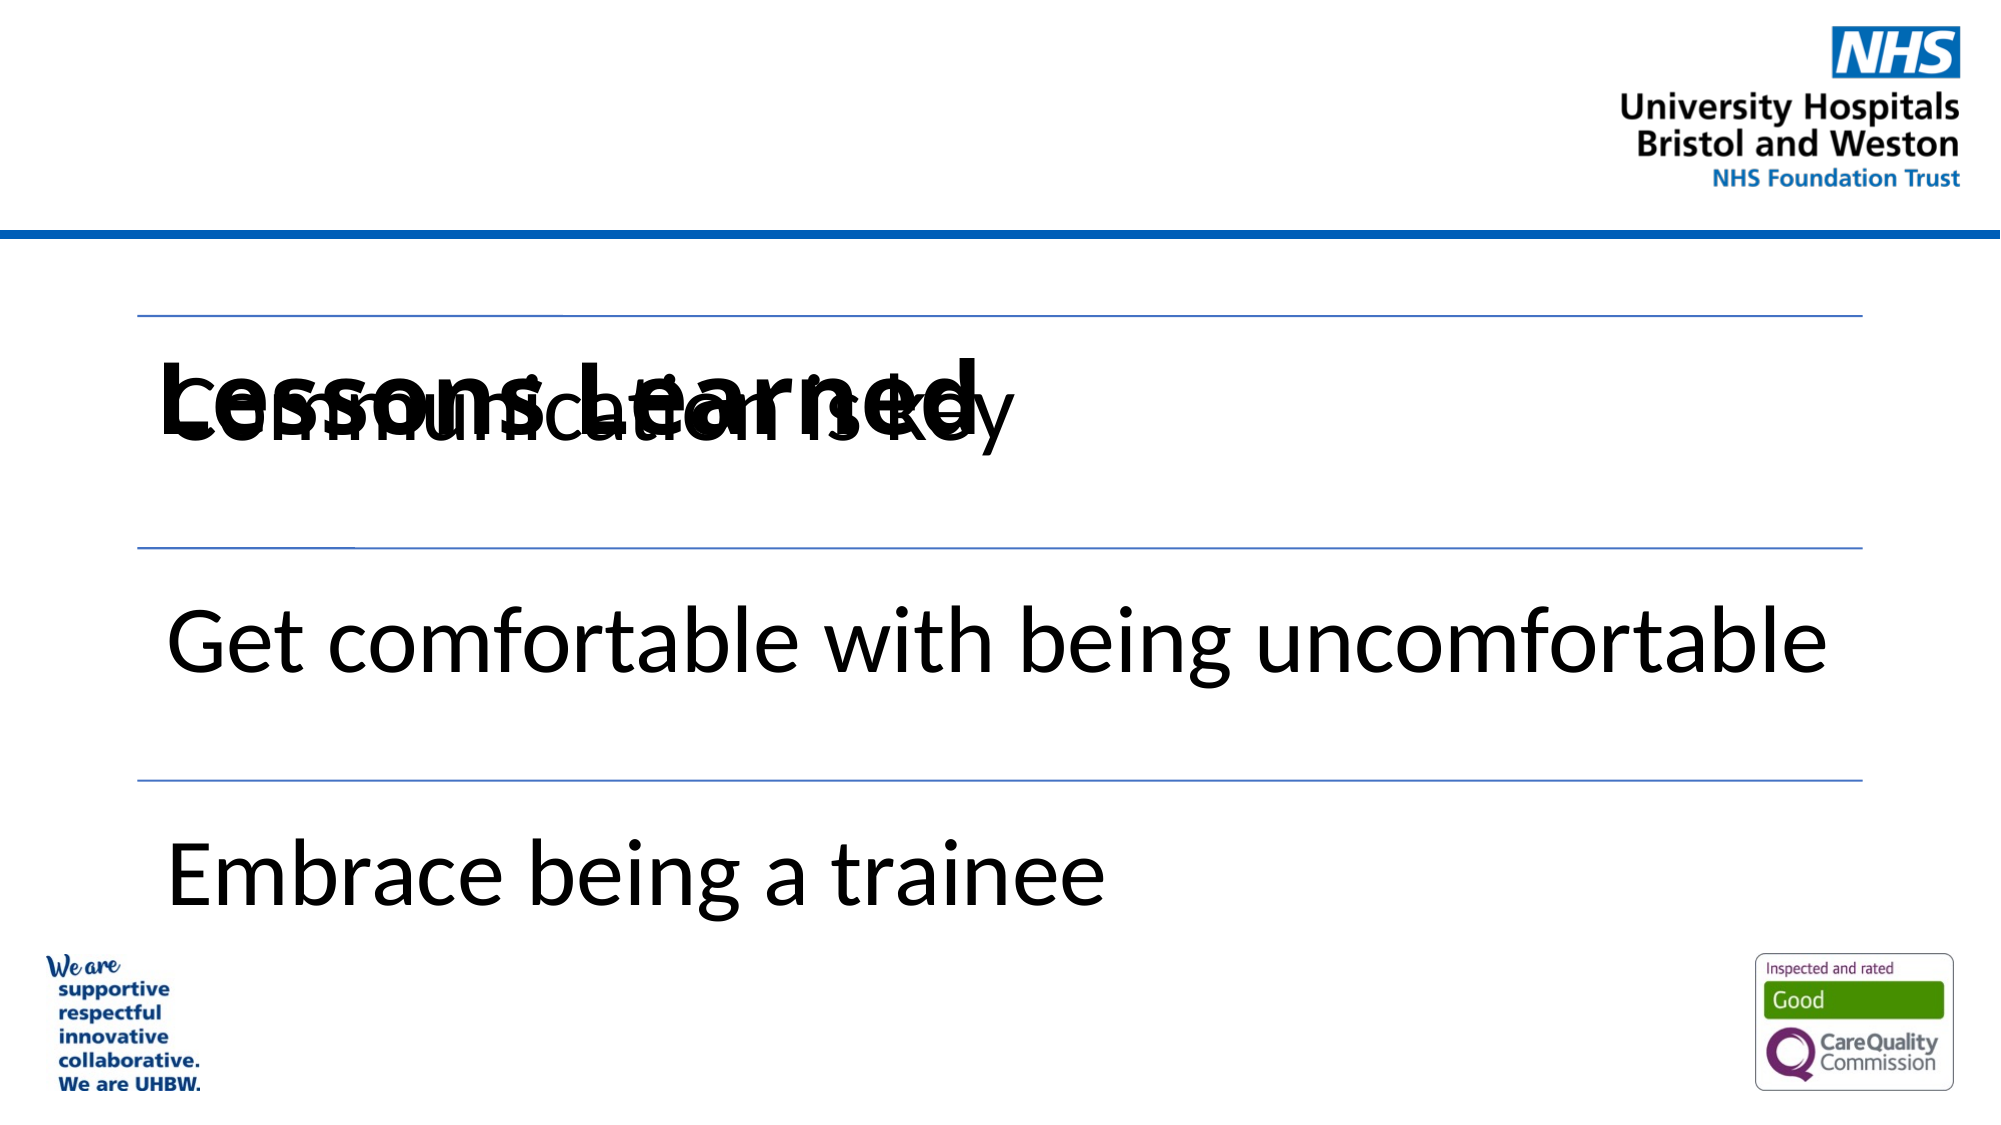

# Lessons Learned
Communication is key
Get comfortable with being uncomfortable
Embrace being a trainee